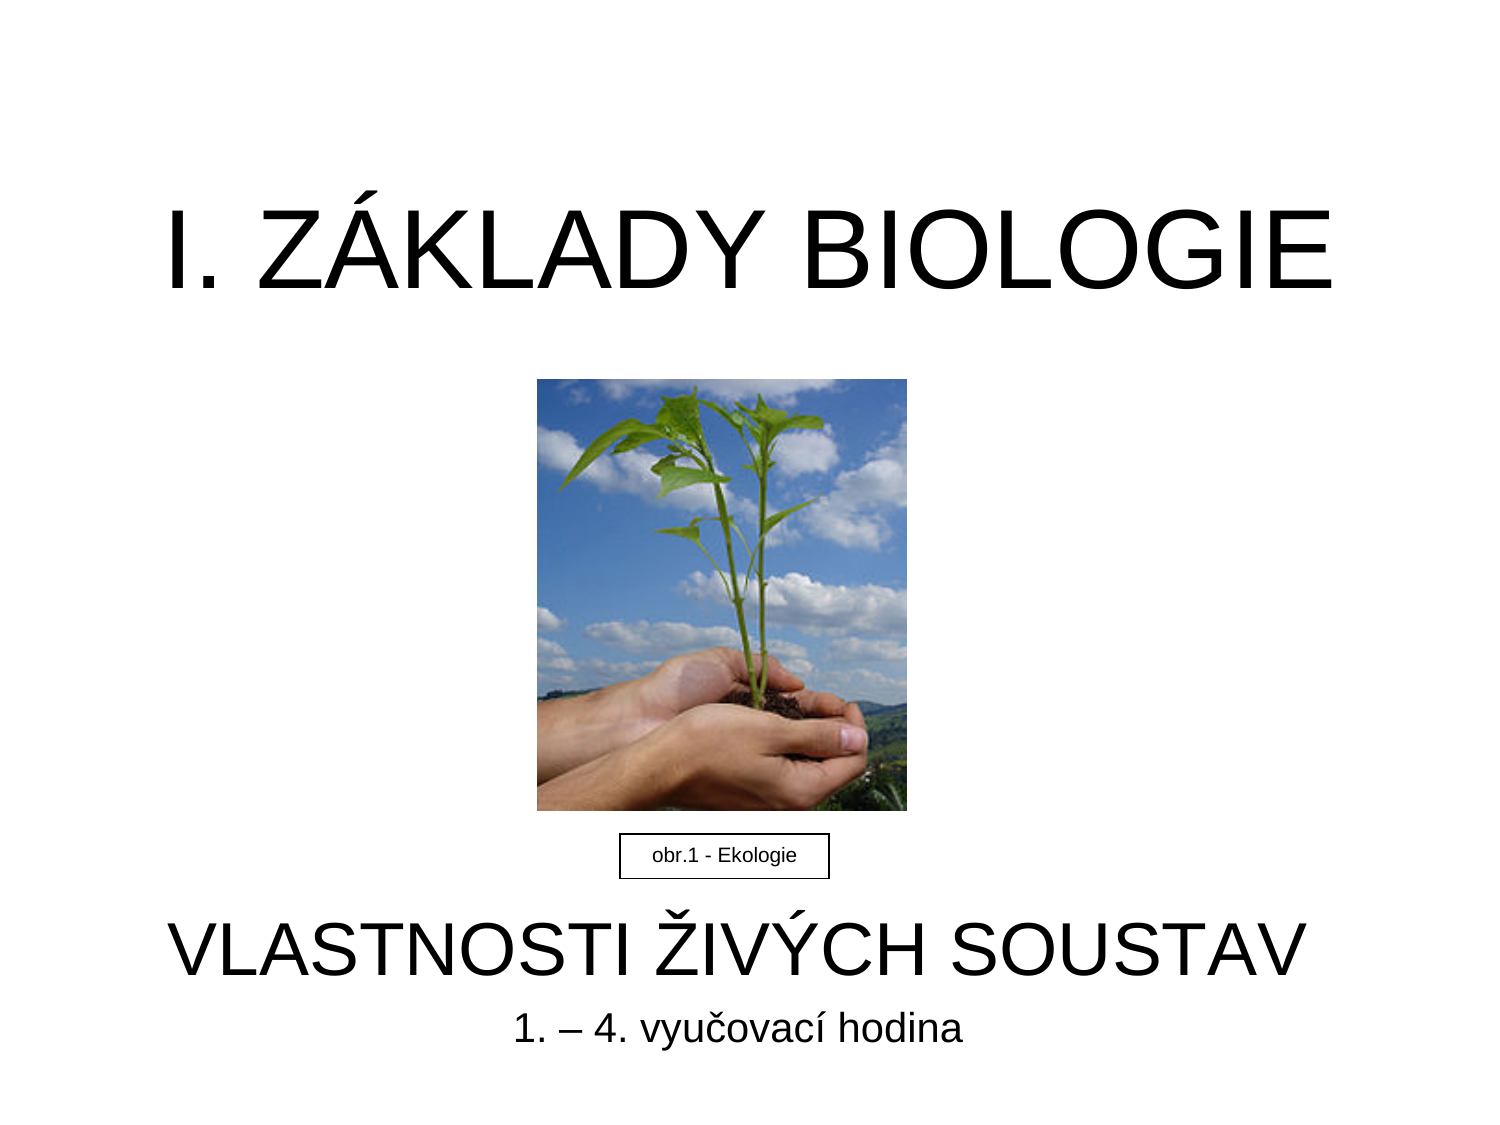

# I. ZÁKLADY BIOLOGIE
obr.1 - Ekologie
VLASTNOSTI ŽIVÝCH SOUSTAV
1. – 4. vyučovací hodina